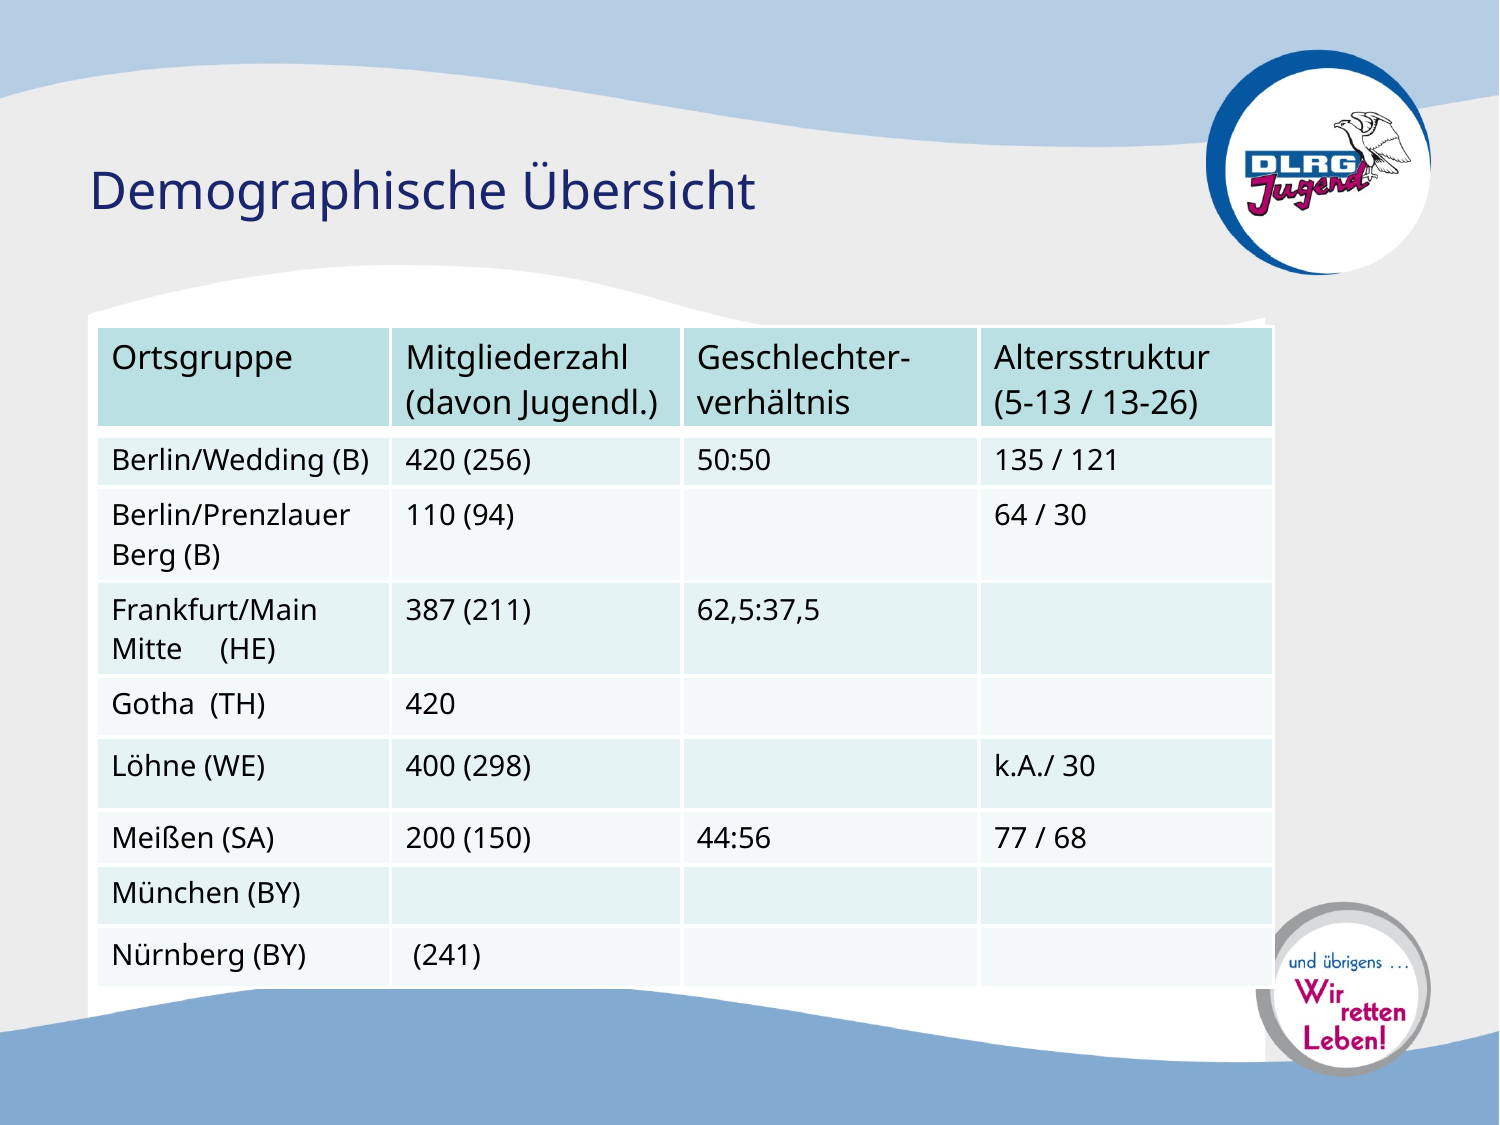

# Demographische Übersicht
| Ortsgruppe | Mitgliederzahl (davon Jugendl.) | Geschlechter- verhältnis | Altersstruktur (5-13 / 13-26) |
| --- | --- | --- | --- |
| Berlin/Wedding (B) | 420 (256) | 50:50 | 135 / 121 |
| Berlin/Prenzlauer Berg (B) | 110 (94) | | 64 / 30 |
| Frankfurt/Main Mitte (HE) | 387 (211) | 62,5:37,5 | |
| Gotha (TH) | 420 | | |
| Löhne (WE) | 400 (298) | | k.A./ 30 |
| Meißen (SA) | 200 (150) | 44:56 | 77 / 68 |
| München (BY) | | | |
| Nürnberg (BY) | (241) | | |